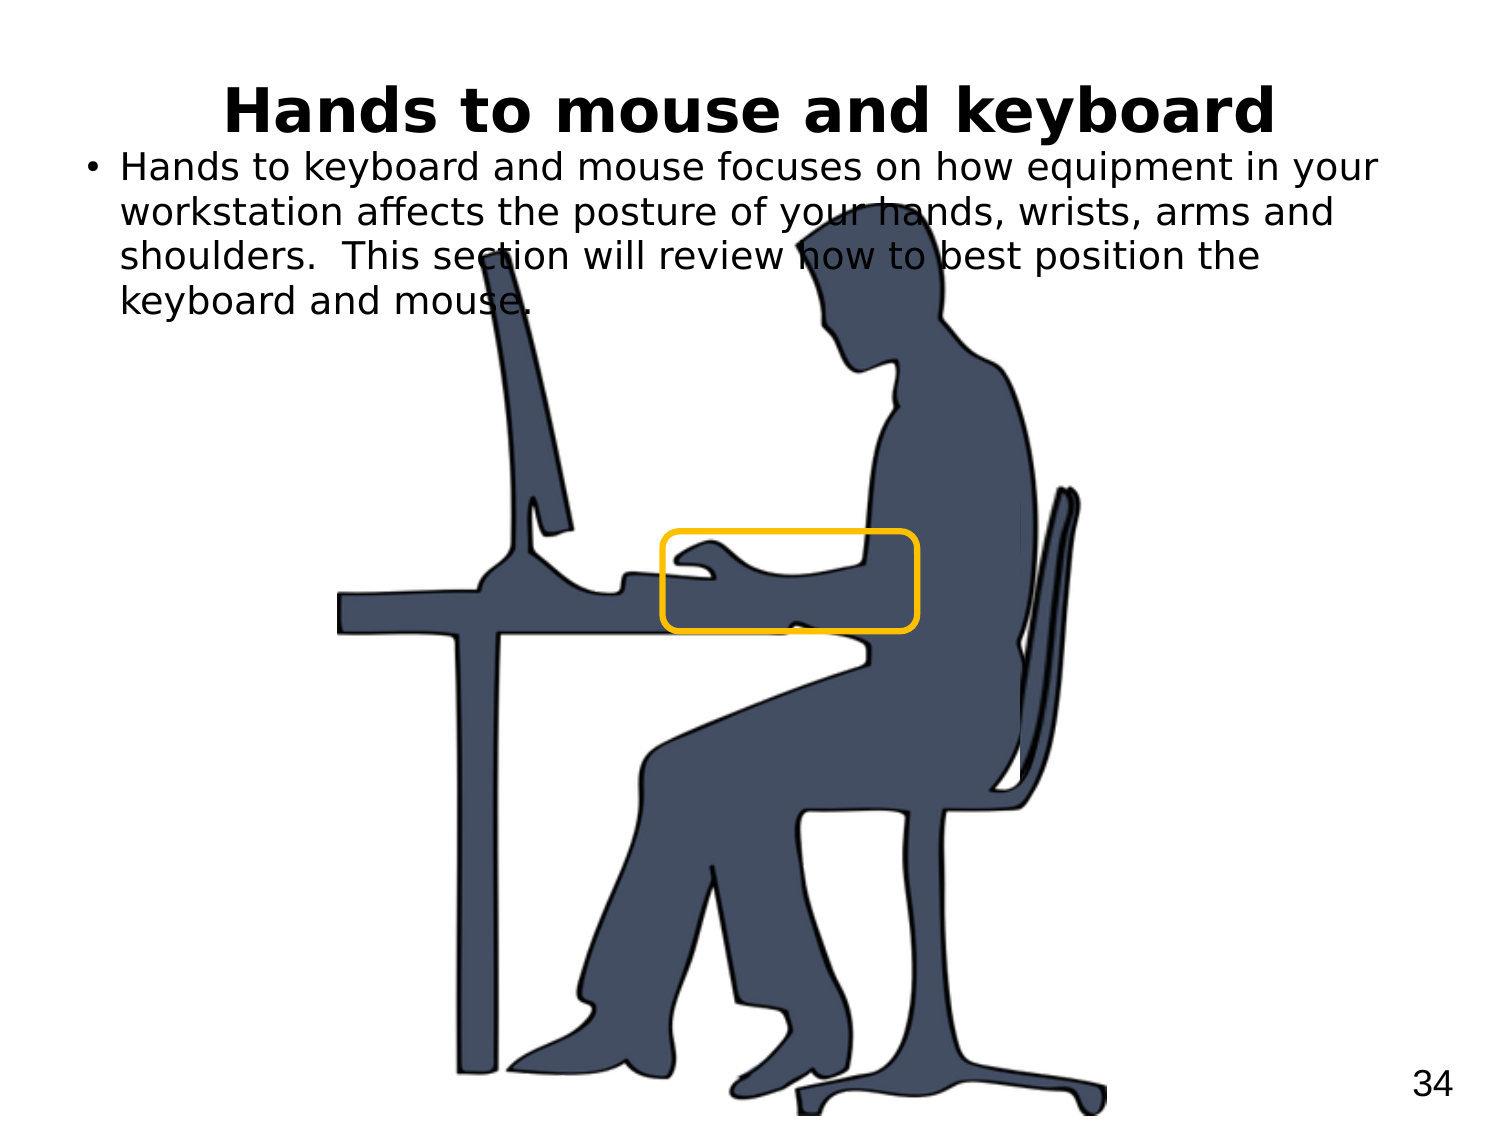

# Hands to mouse and keyboard
Hands to keyboard and mouse focuses on how equipment in your workstation affects the posture of your hands, wrists, arms and shoulders. This section will review how to best position the keyboard and mouse.